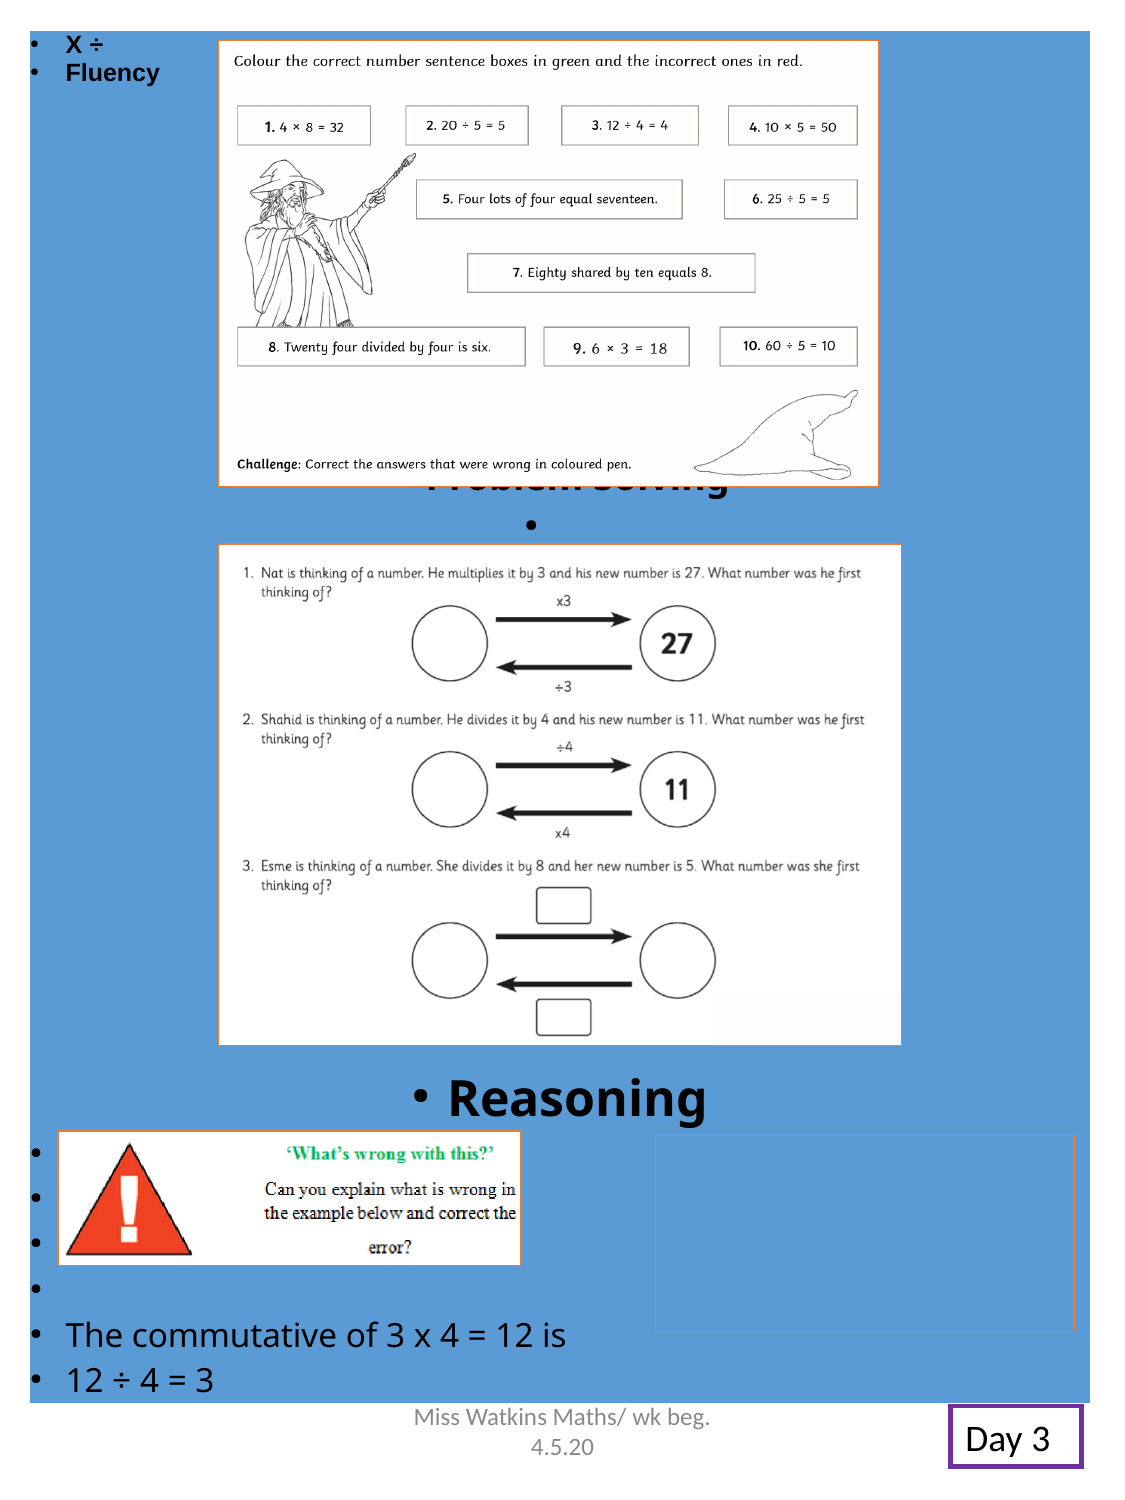

| X ÷ Fluency |
| --- |
| Problem Solving |
| Reasoning The commutative of 3 x 4 = 12 is 12 ÷ 4 = 3 |
Miss Watkins Maths/ wk beg. 4.5.20
Day 3